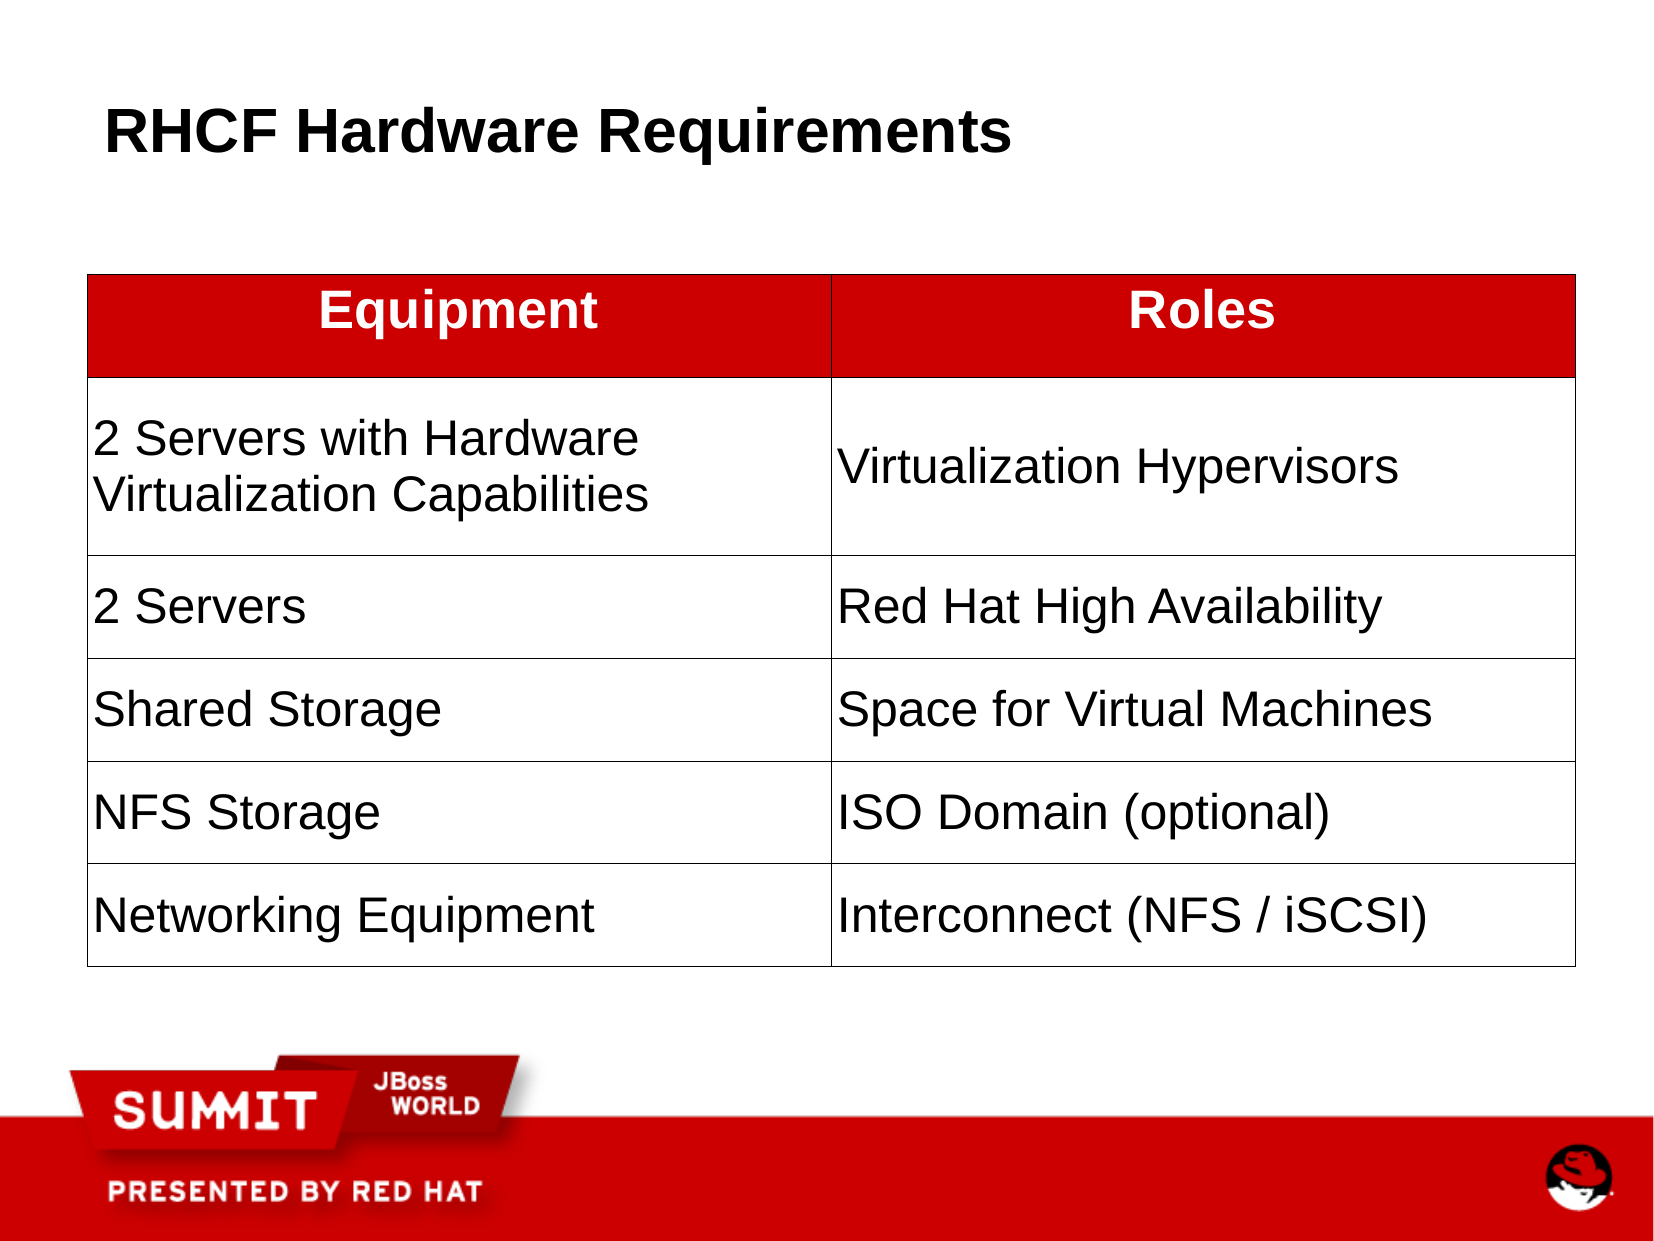

# RHCF Hardware Requirements
| Equipment | Roles |
| --- | --- |
| 2 Servers with Hardware Virtualization Capabilities | Virtualization Hypervisors |
| 2 Servers | Red Hat High Availability |
| Shared Storage | Space for Virtual Machines |
| NFS Storage | ISO Domain (optional) |
| Networking Equipment | Interconnect (NFS / iSCSI) |